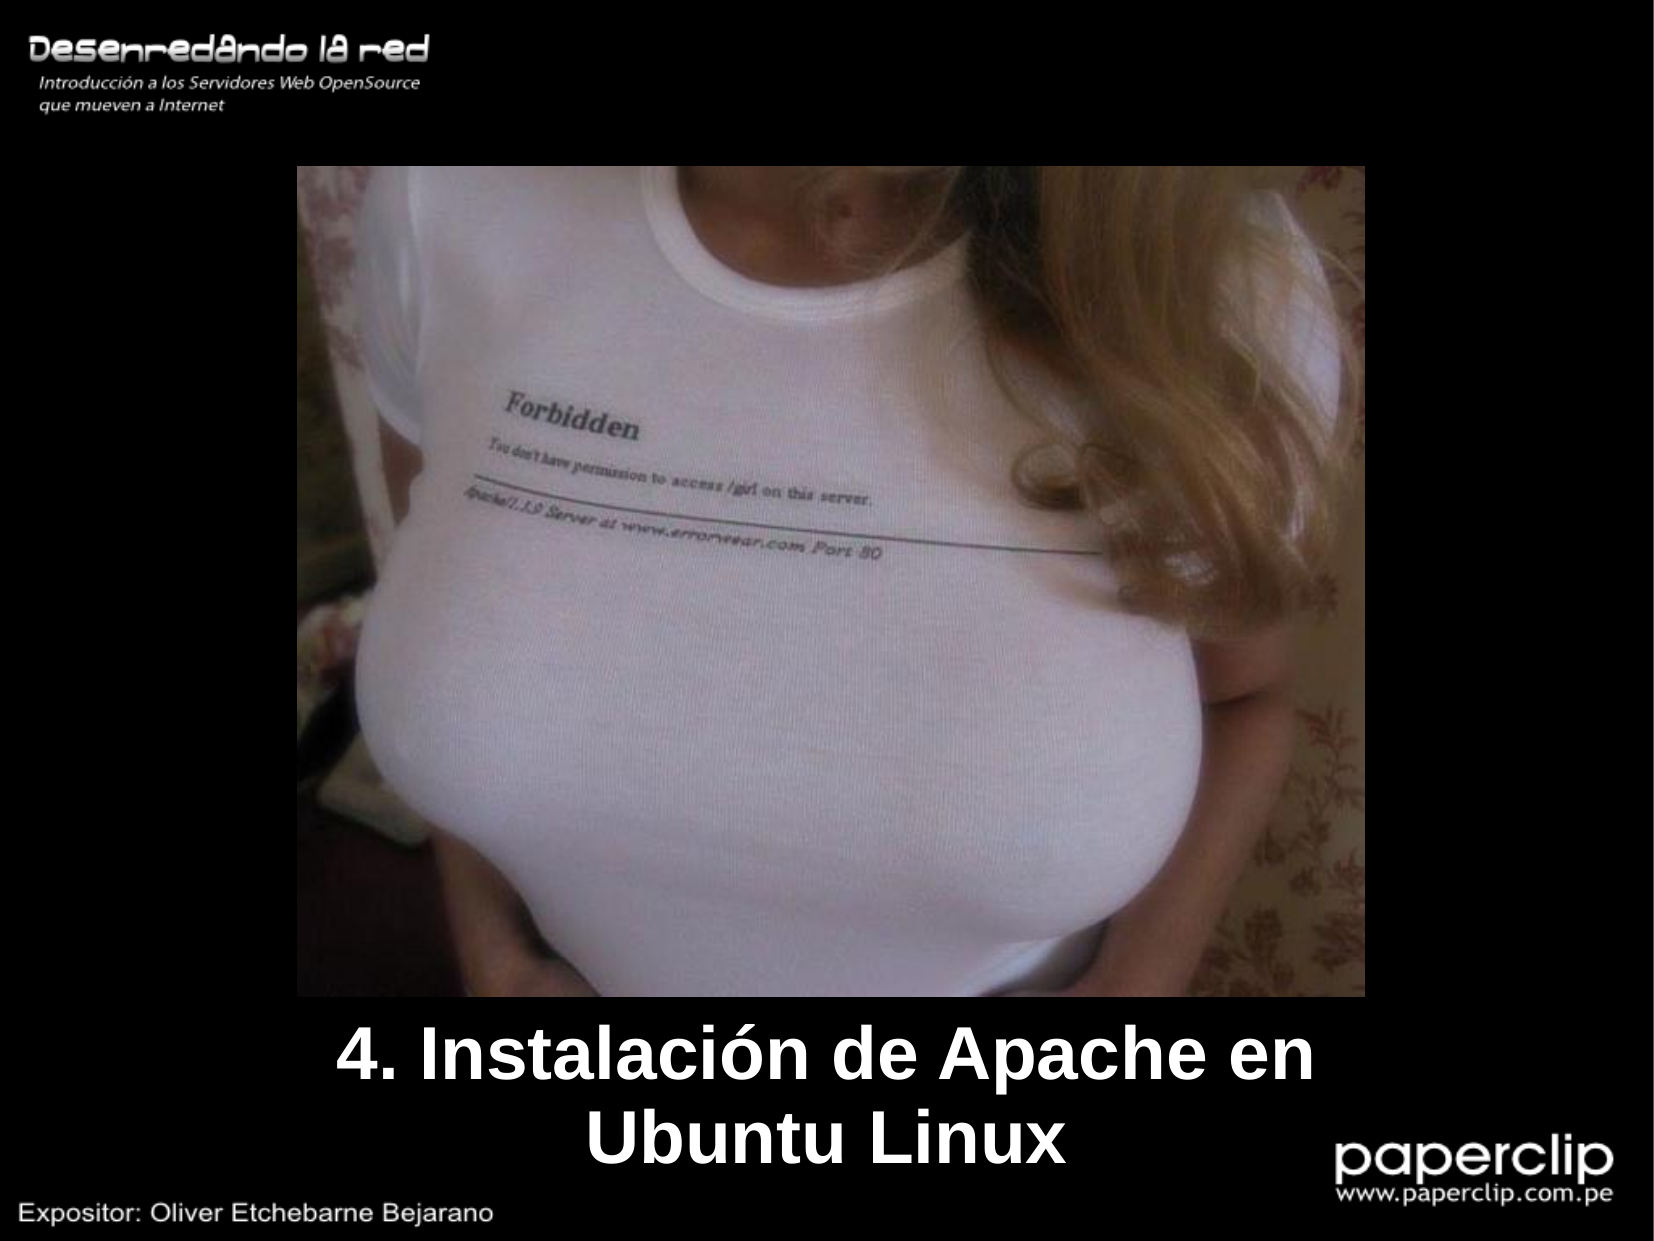

4. Instalación de Apache en Ubuntu Linux